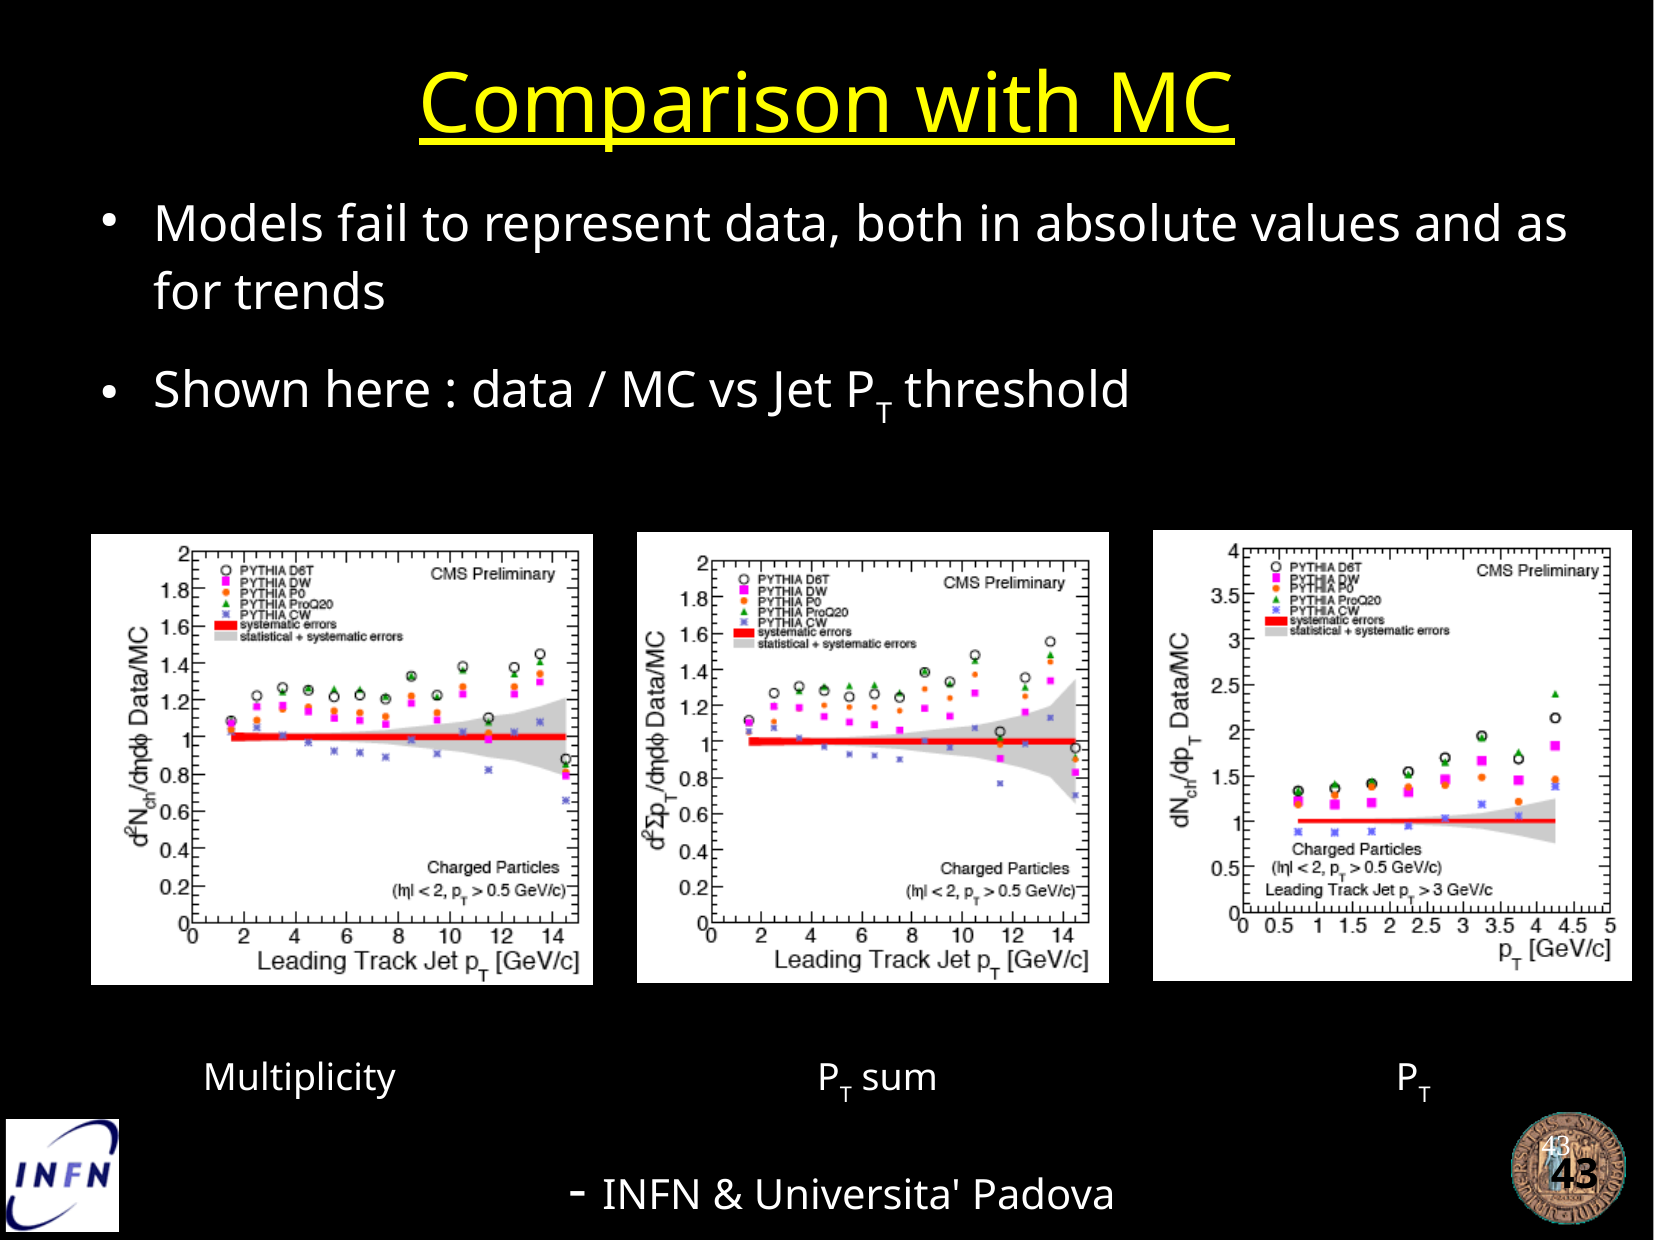

# Comparison with MC
Models fail to represent data, both in absolute values and as for trends
Shown here : data / MC vs Jet PT threshold
Multiplicity
PT sum
PT
43